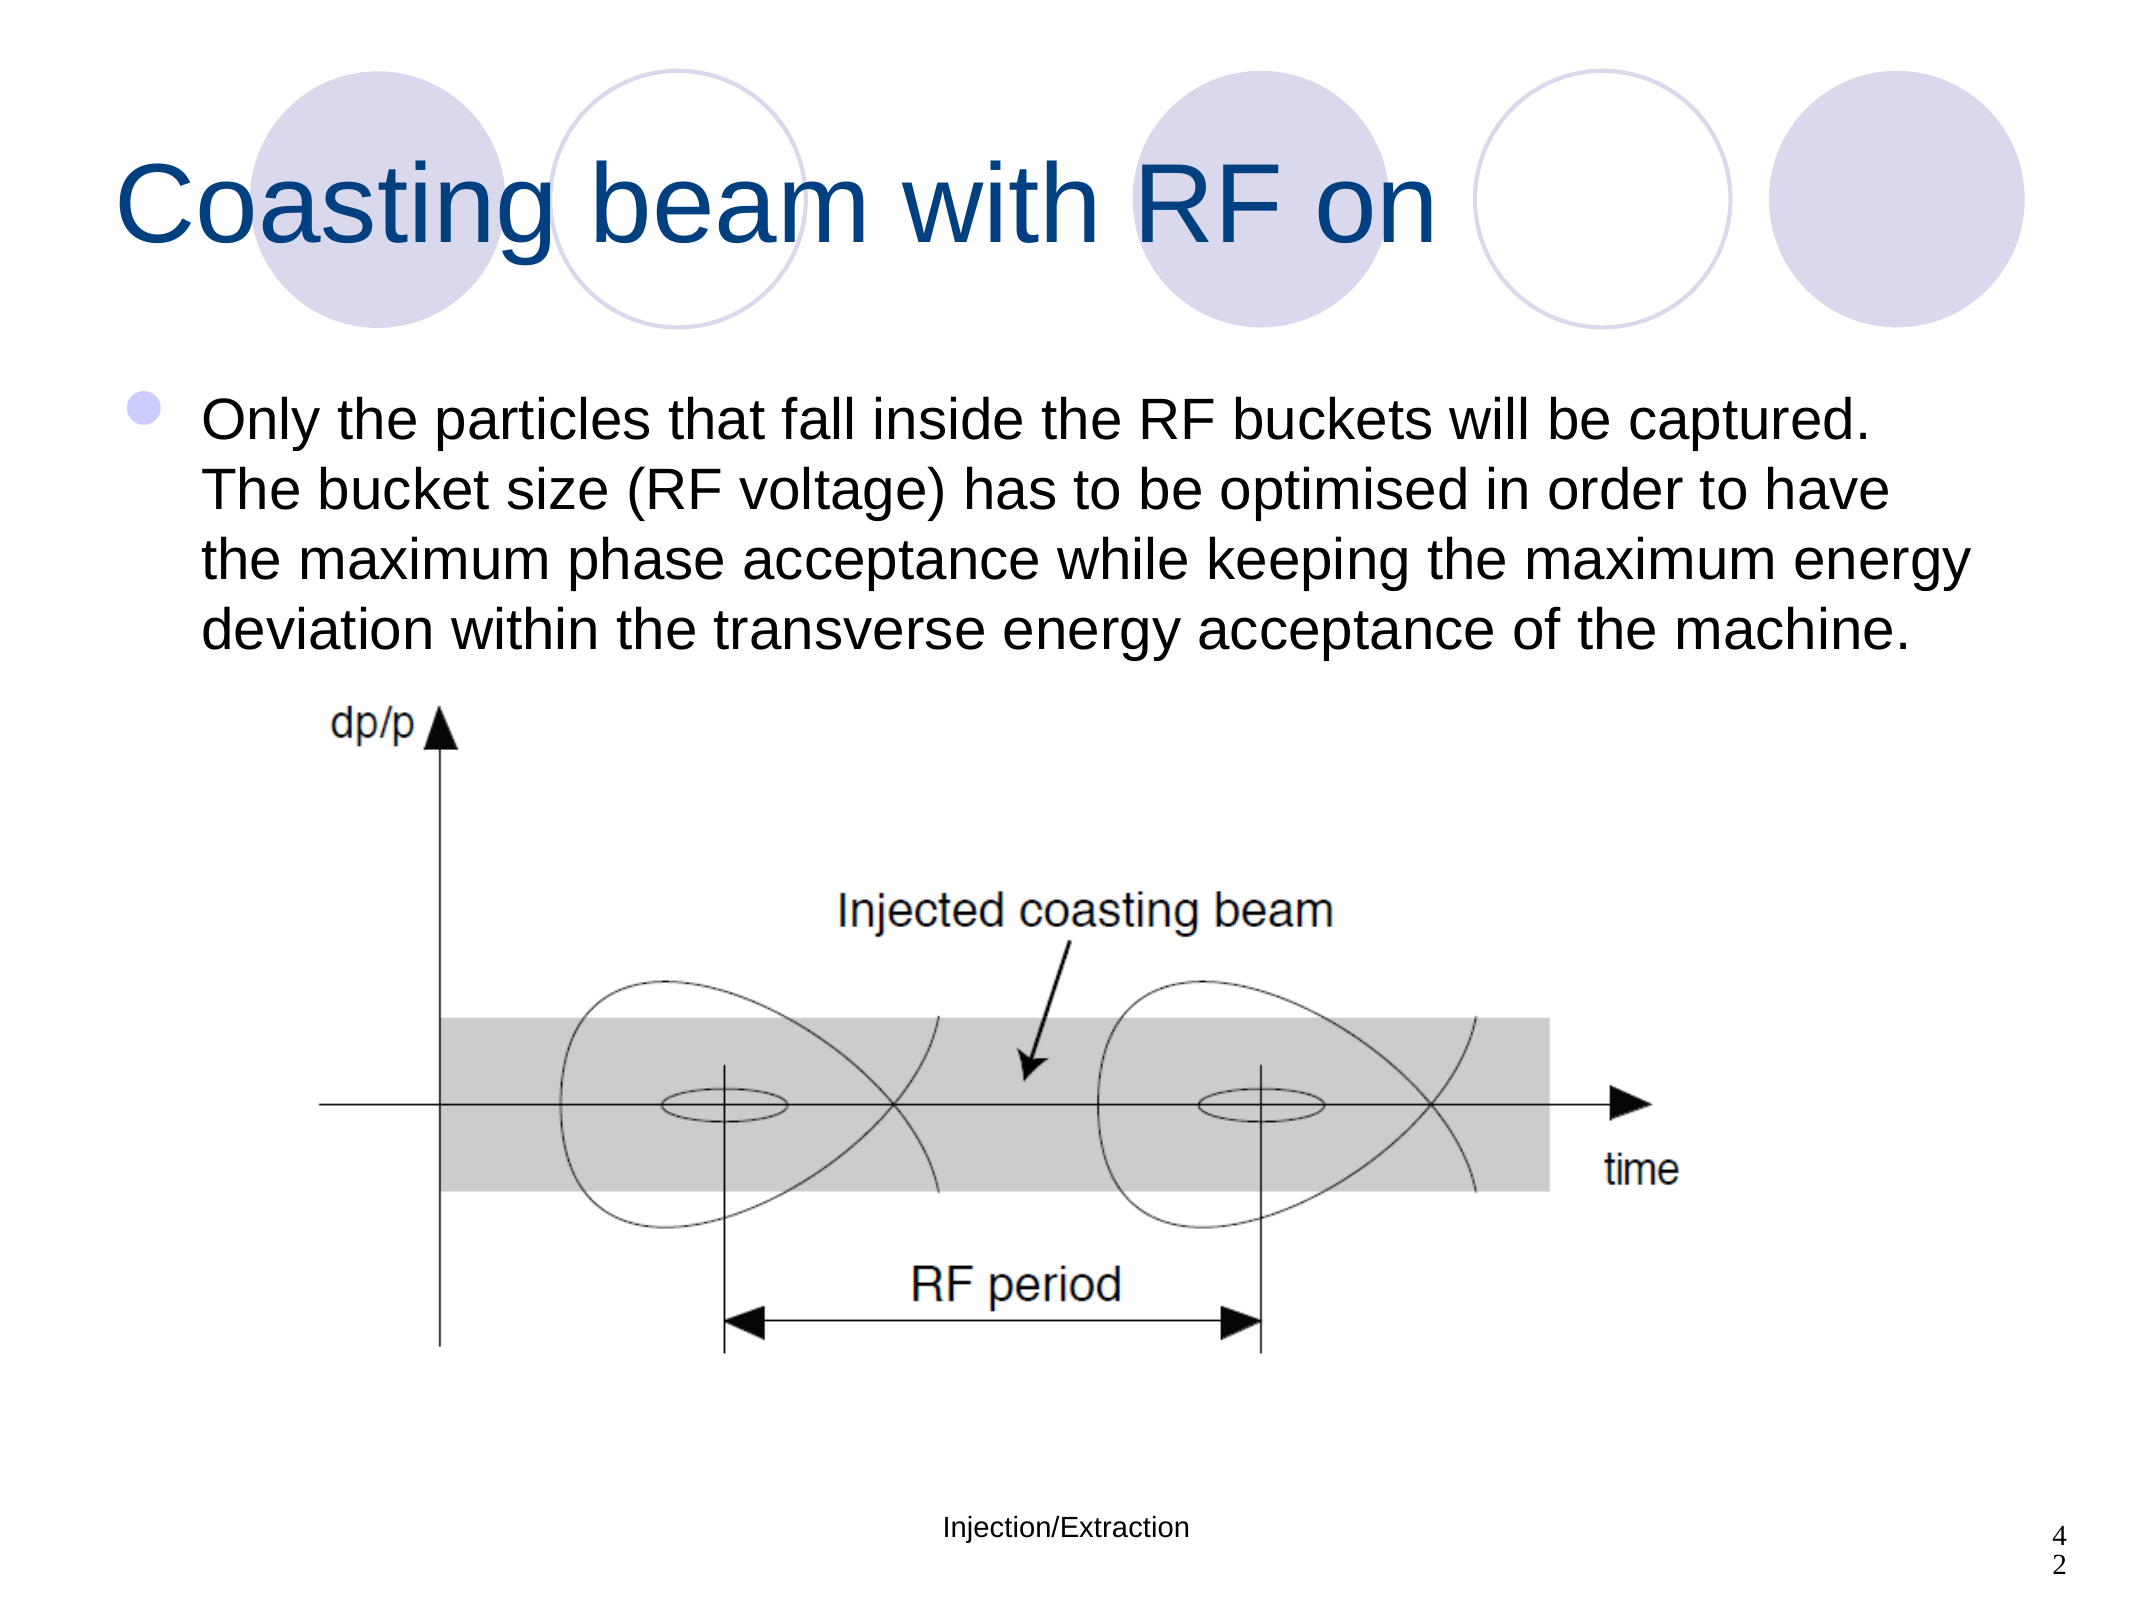

# Coasting beam with RF on
Only the particles that fall inside the RF buckets will be captured. The bucket size (RF voltage) has to be optimised in order to have the maximum phase acceptance while keeping the maximum energy deviation within the transverse energy acceptance of the machine.
42